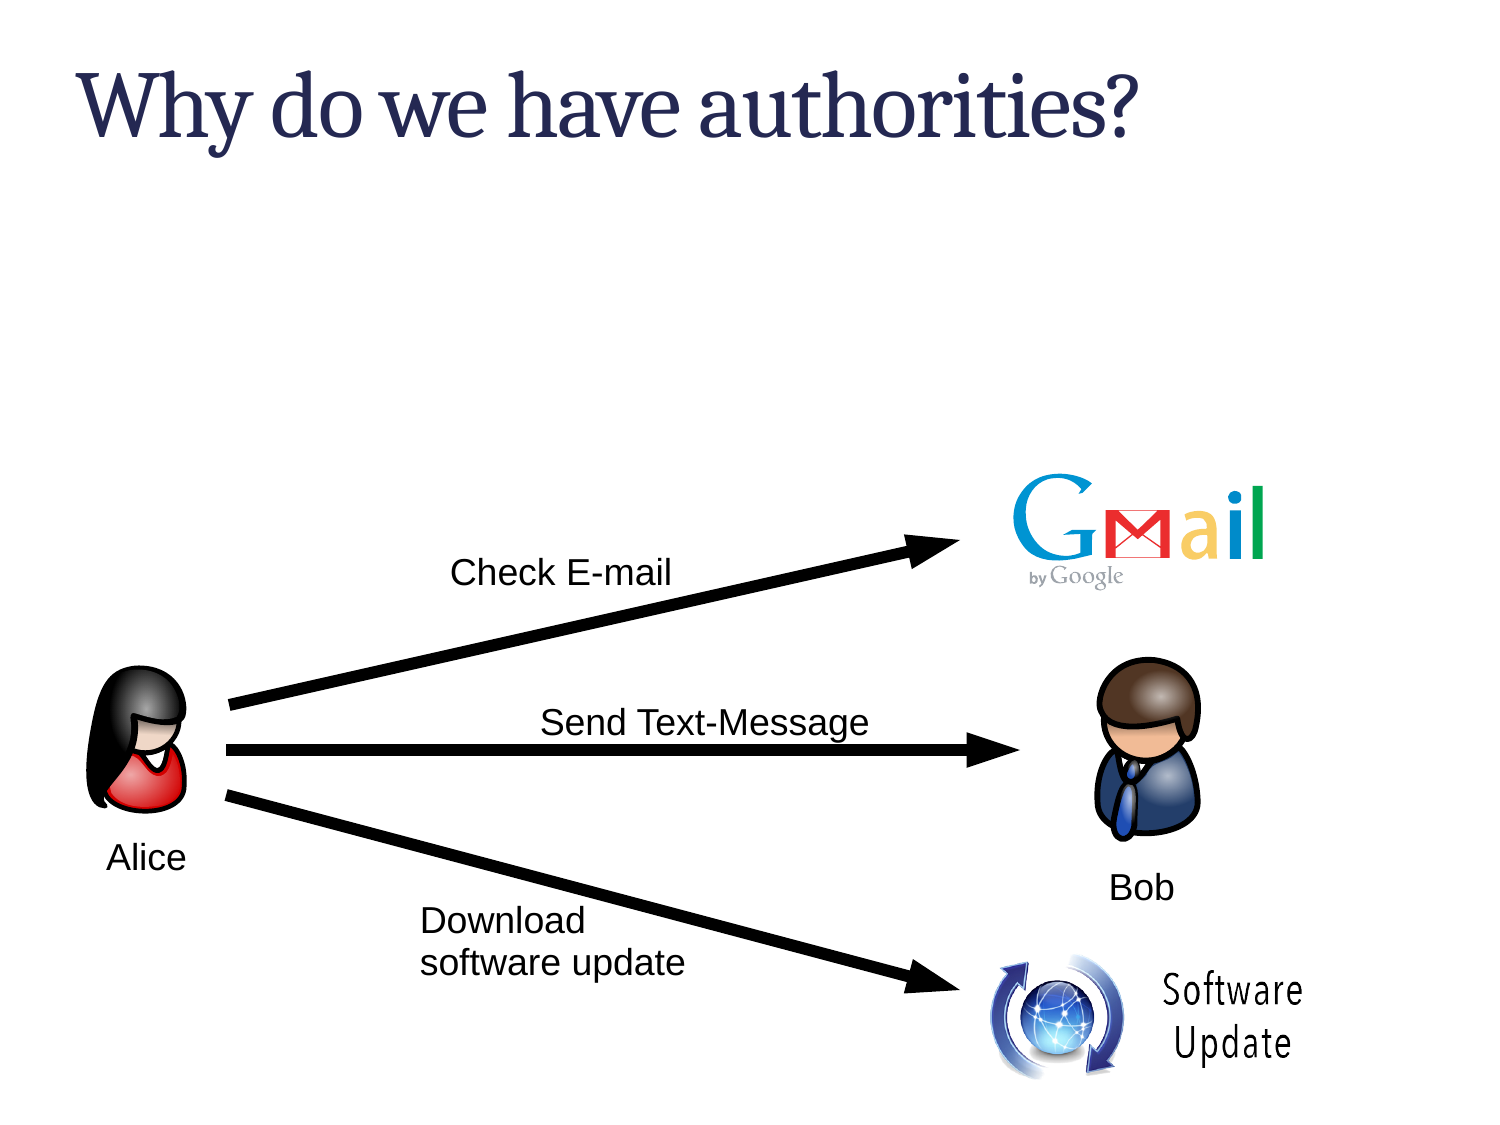

# Why do we have authorities?
Check E-mail
Bob
Alice
Send Text-Message
Download
software update